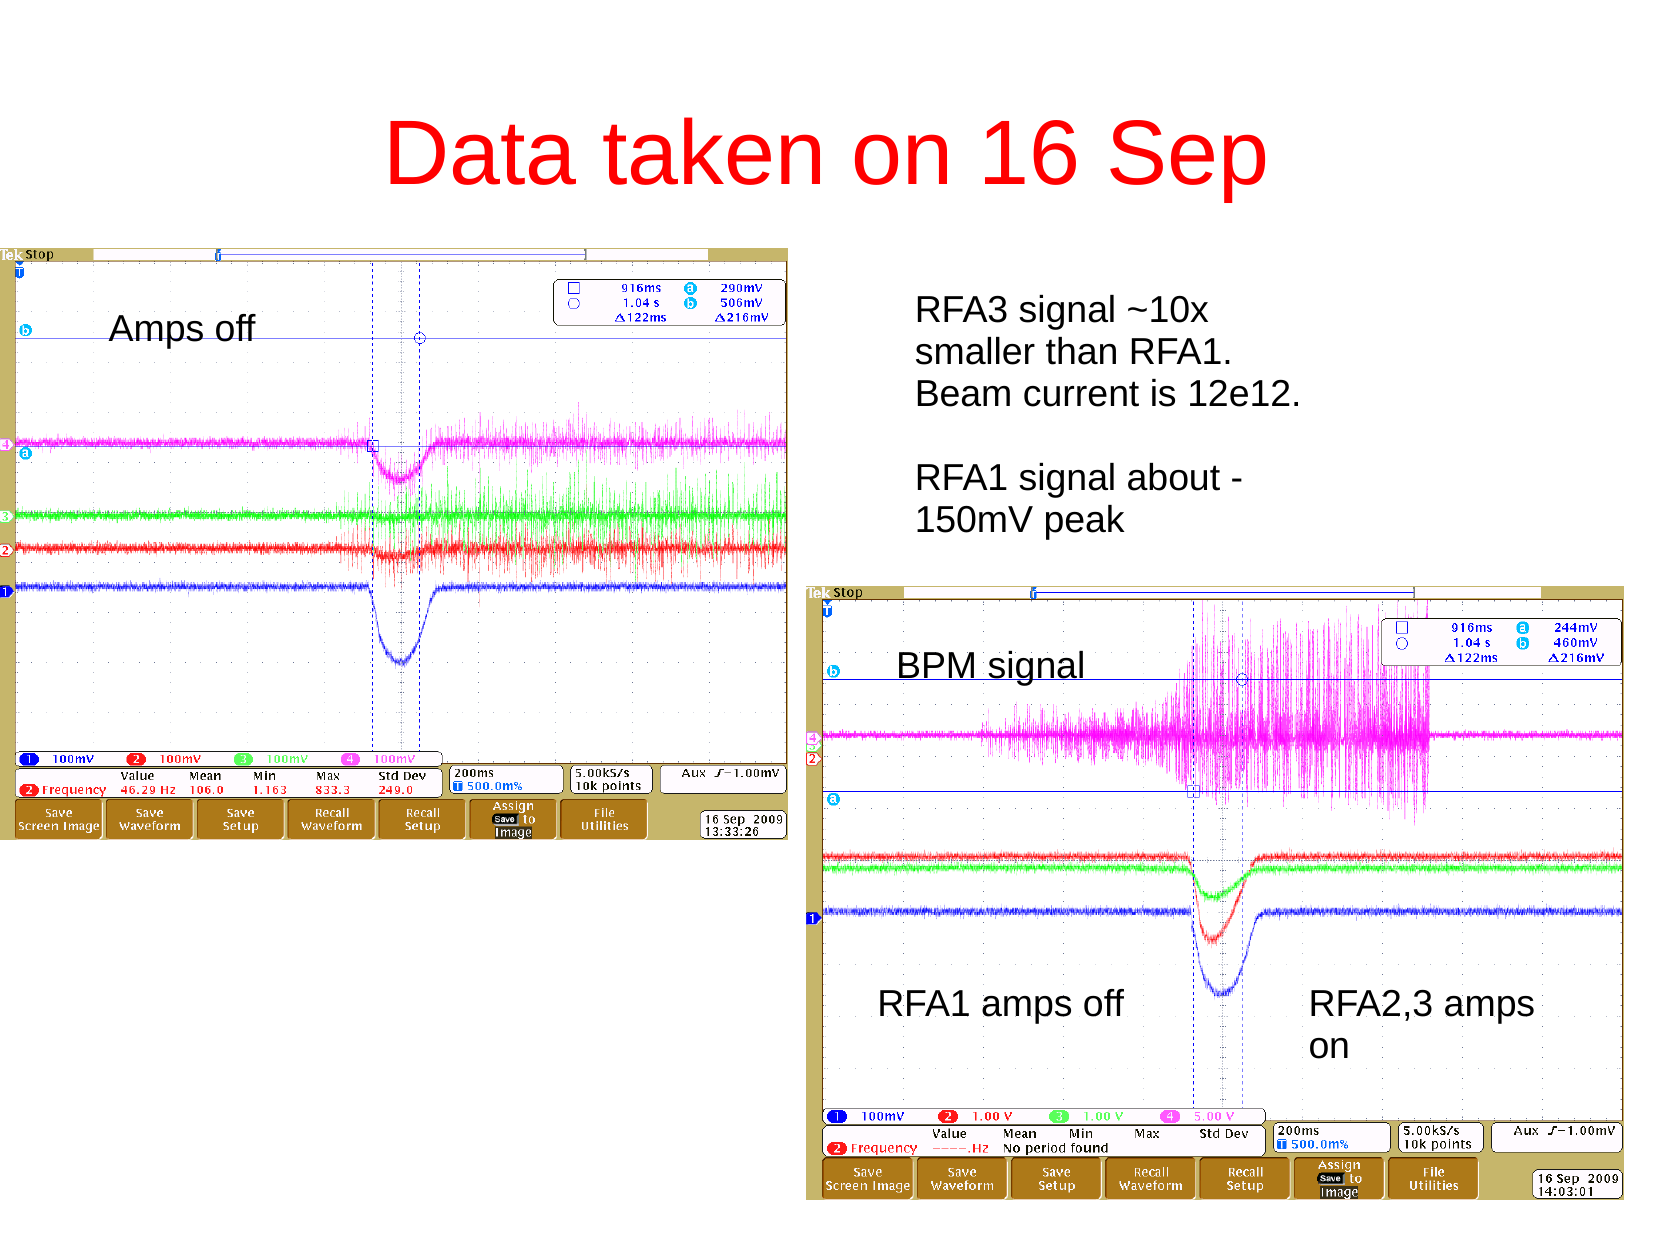

# Data taken on 16 Sep
RFA3 signal ~10x smaller than RFA1. Beam current is 12e12.
RFA1 signal about -150mV peak
Amps off
BPM signal
RFA1 amps off
RFA2,3 amps on